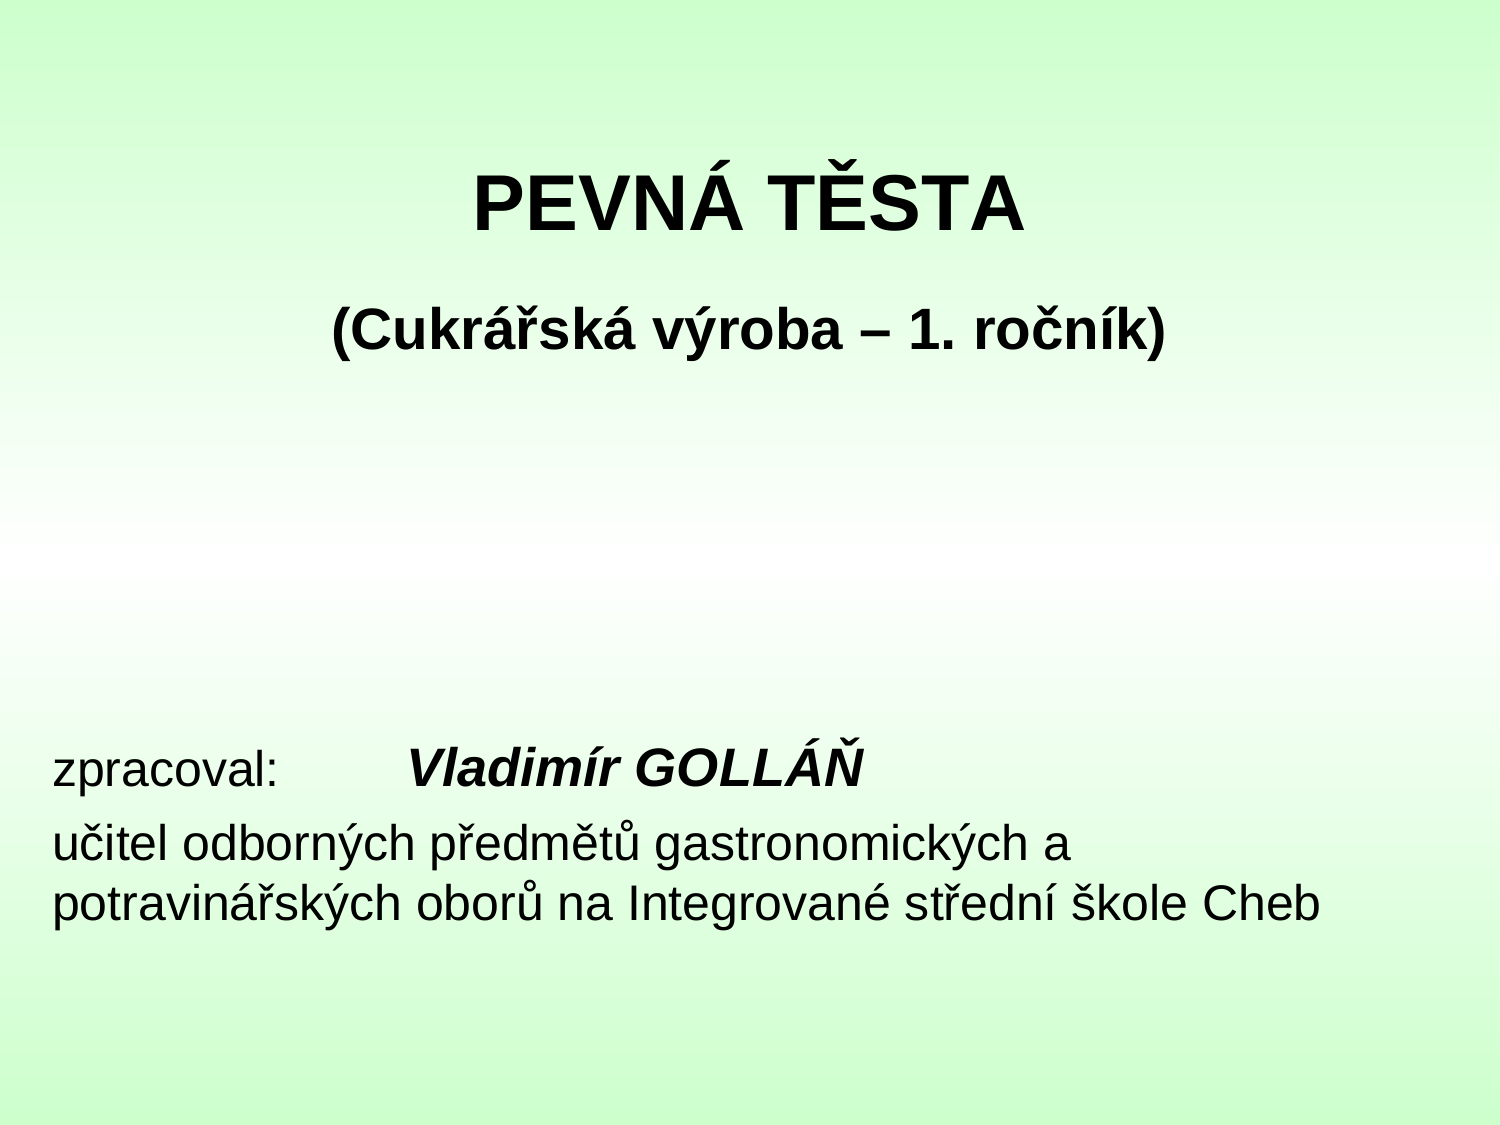

# PEVNÁ TĚSTA (Cukrářská výroba – 1. ročník)
zpracoval: Vladimír GOLLÁŇ
učitel odborných předmětů gastronomických a potravinářských oborů na Integrované střední škole Cheb